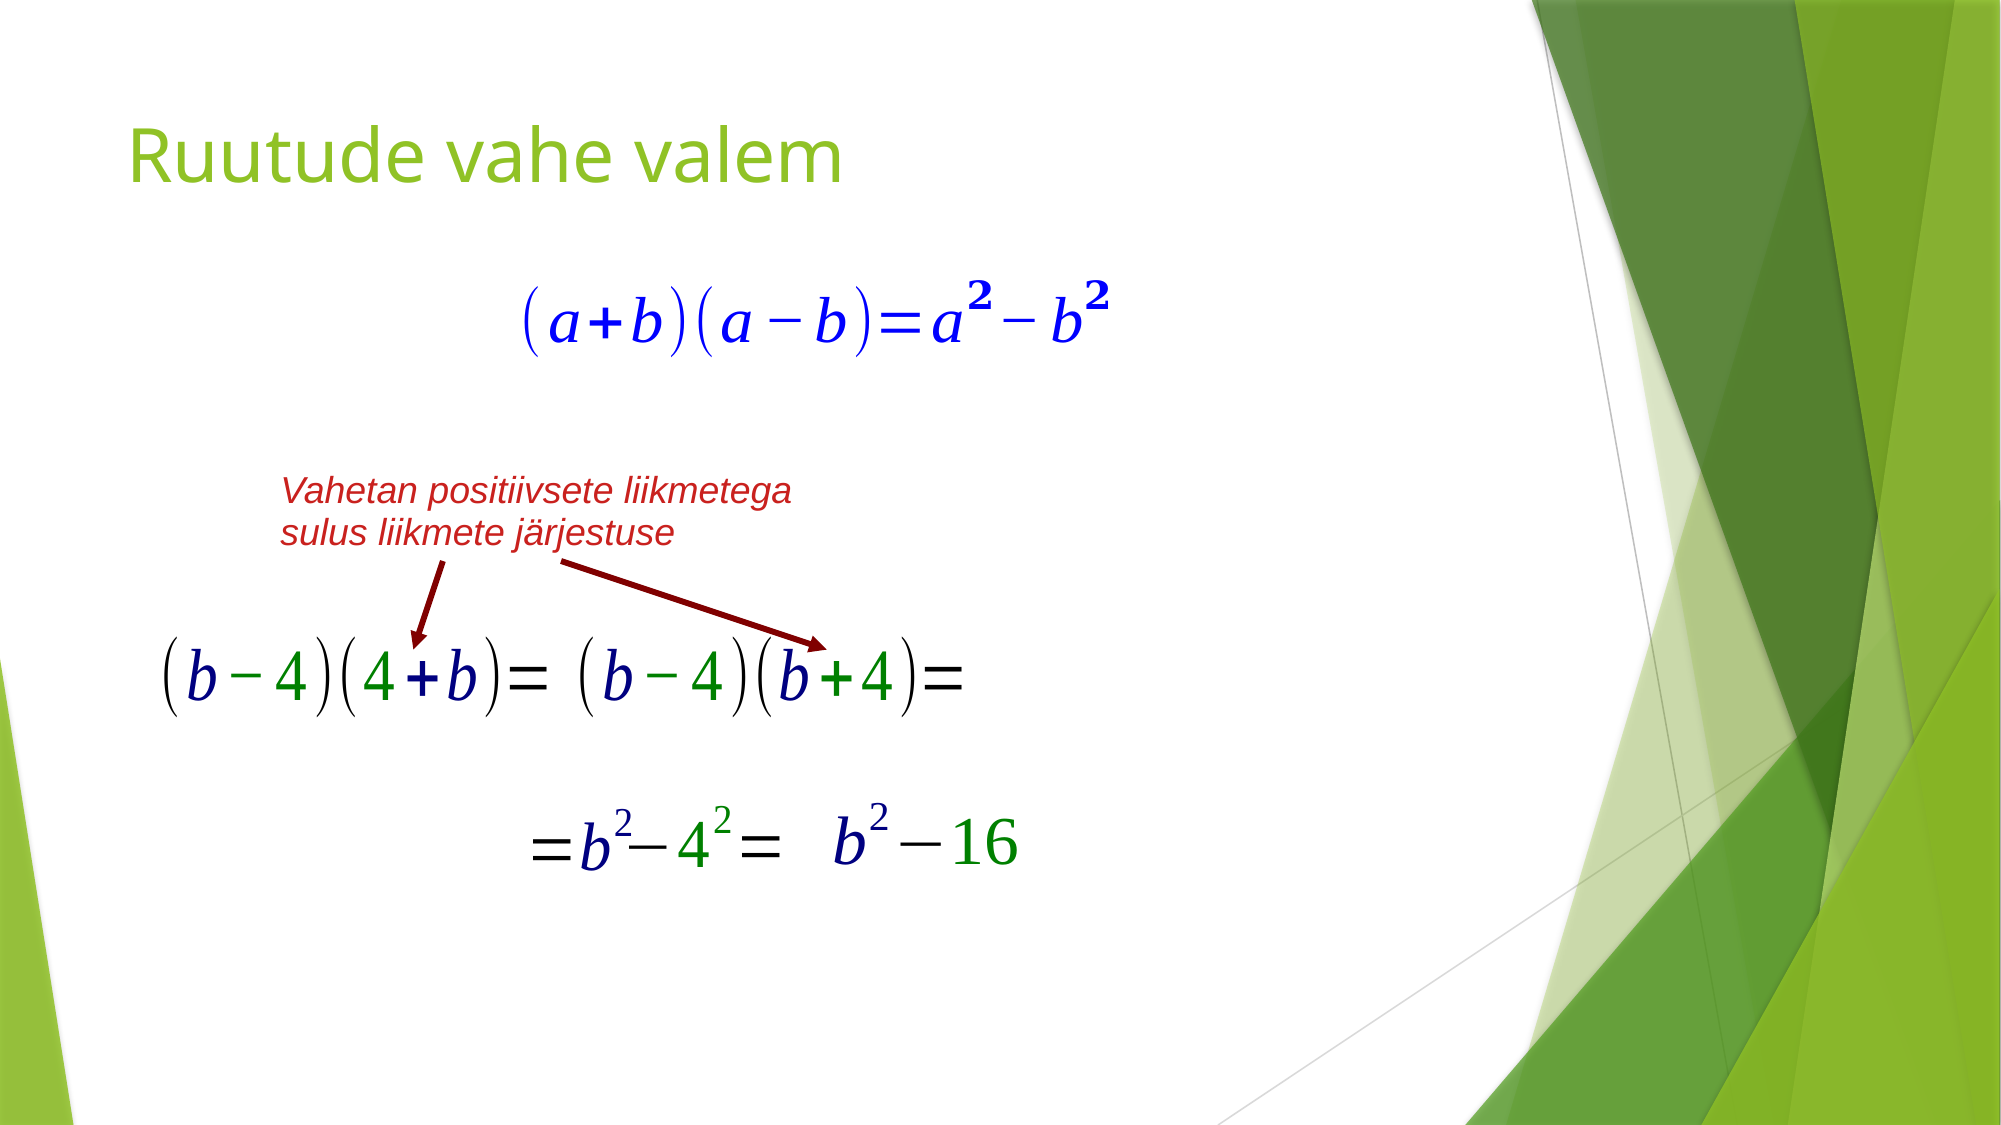

# Ruutude vahe valem
Vahetan positiivsete liikmetega
sulus liikmete järjestuse